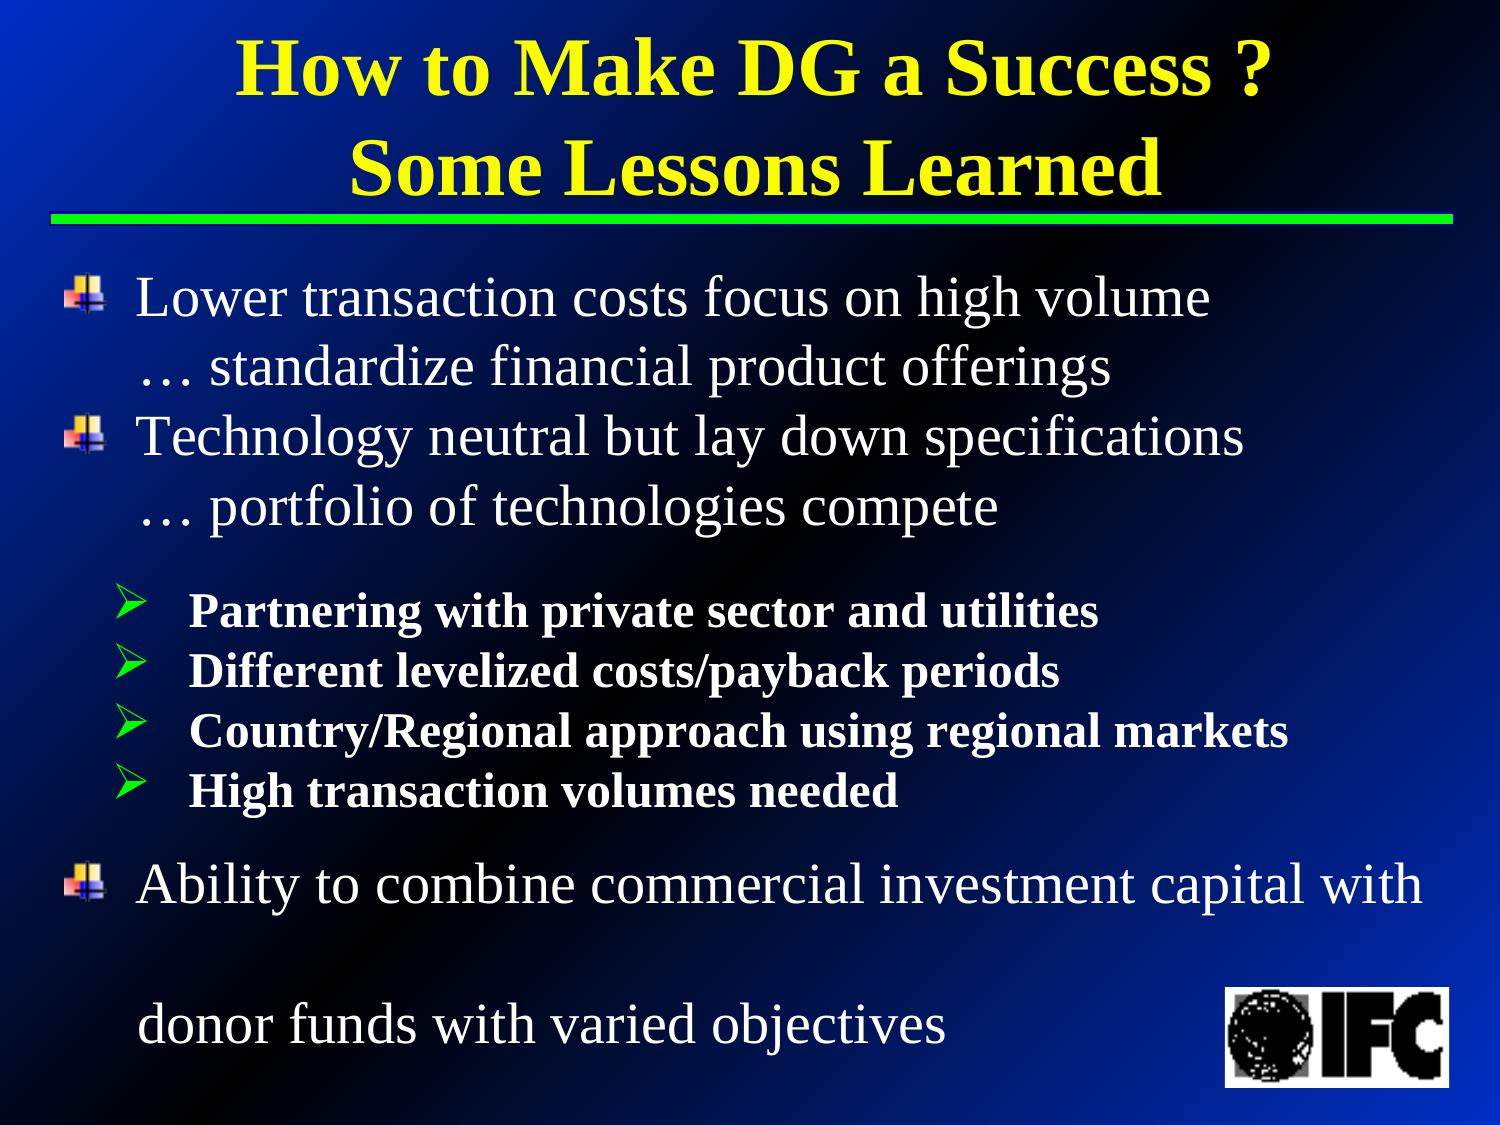

How to Make DG a Success ?
Some Lessons Learned
 Lower transaction costs focus on high volume
 … standardize financial product offerings
 Technology neutral but lay down specifications
 … portfolio of technologies compete
 Partnering with private sector and utilities
 Different levelized costs/payback periods
 Country/Regional approach using regional markets
 High transaction volumes needed
 Ability to combine commercial investment capital with
 donor funds with varied objectives